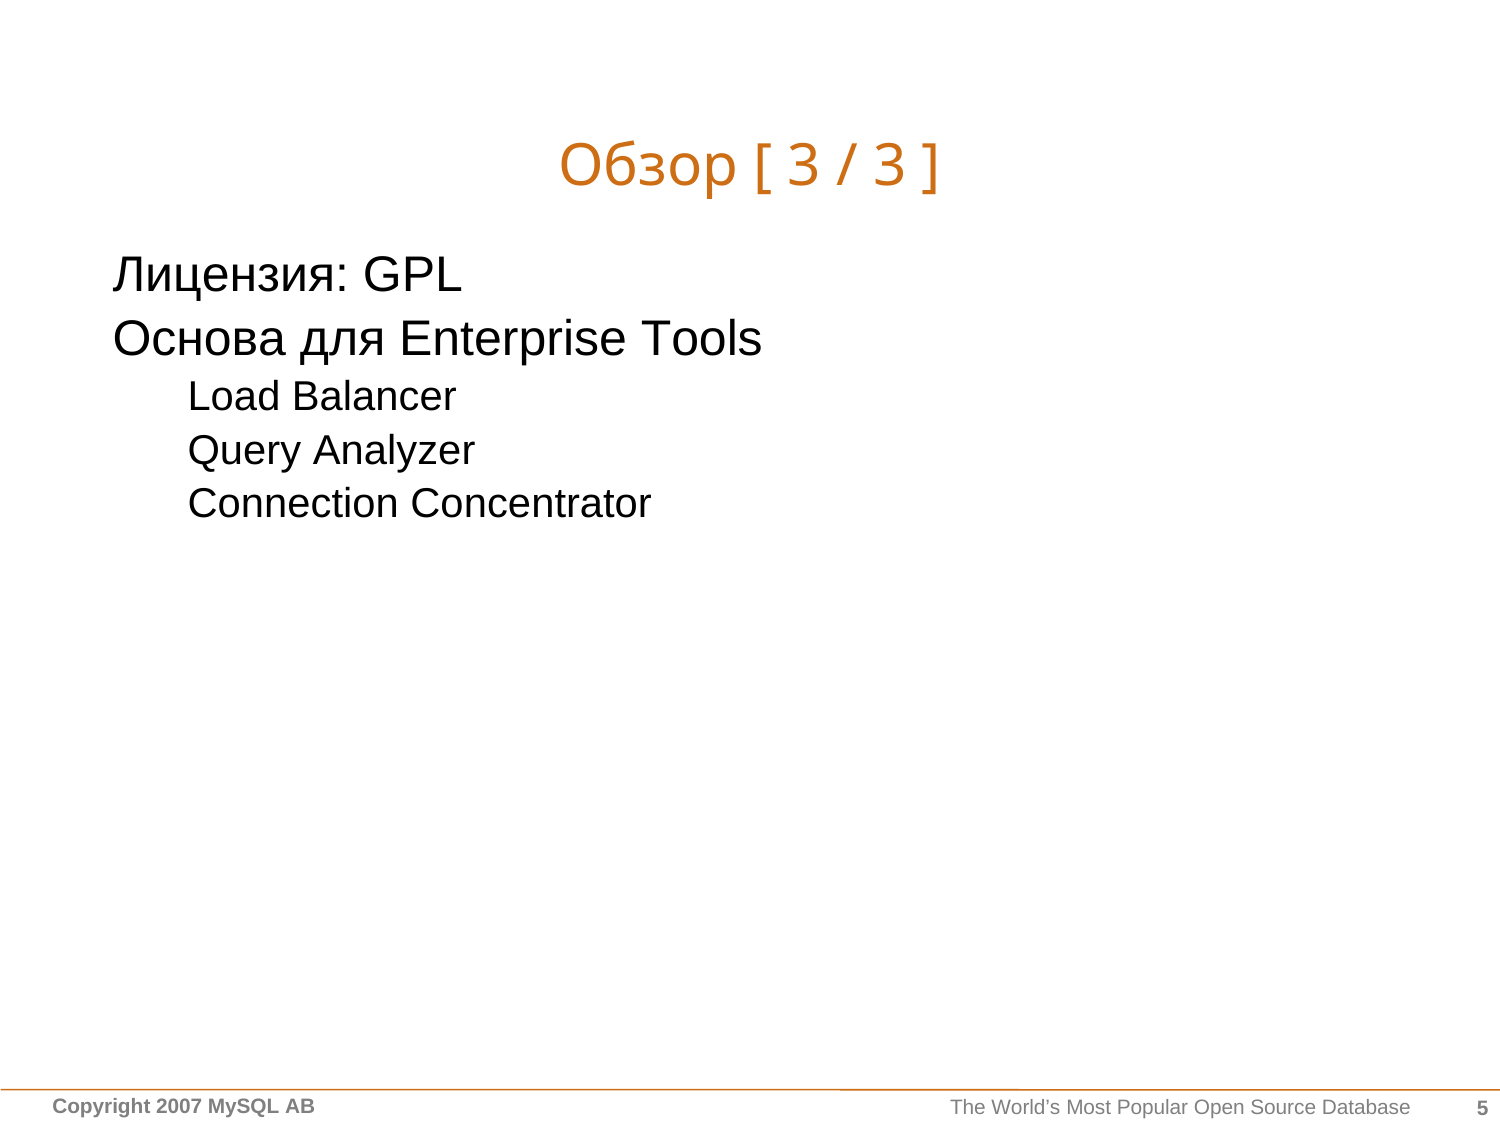

# Обзор [ 3 / 3 ]
Лицензия: GPL
Основа для Enterprise Tools
Load Balancer
Query Analyzer
Connection Concentrator